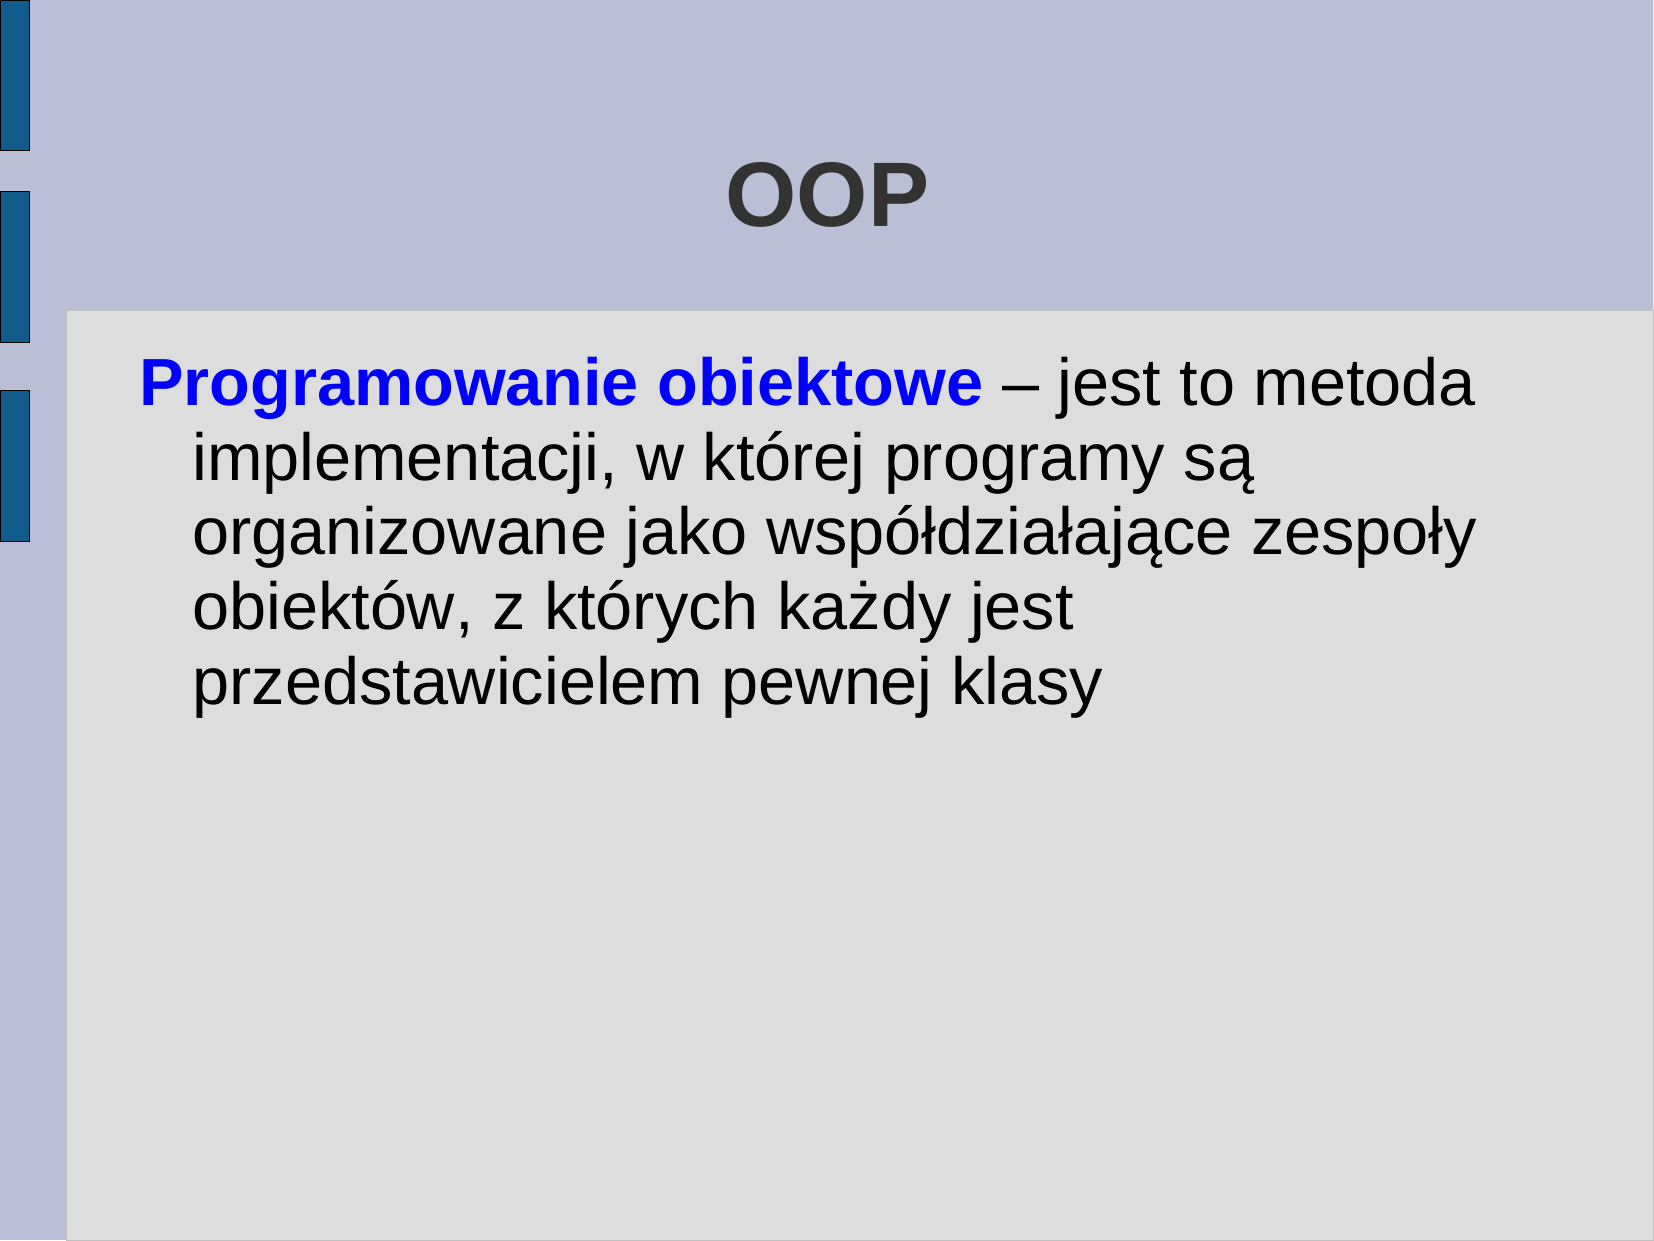

# OOP
Programowanie obiektowe – jest to metoda implementacji, w której programy są organizowane jako współdziałające zespoły obiektów, z których każdy jest przedstawicielem pewnej klasy